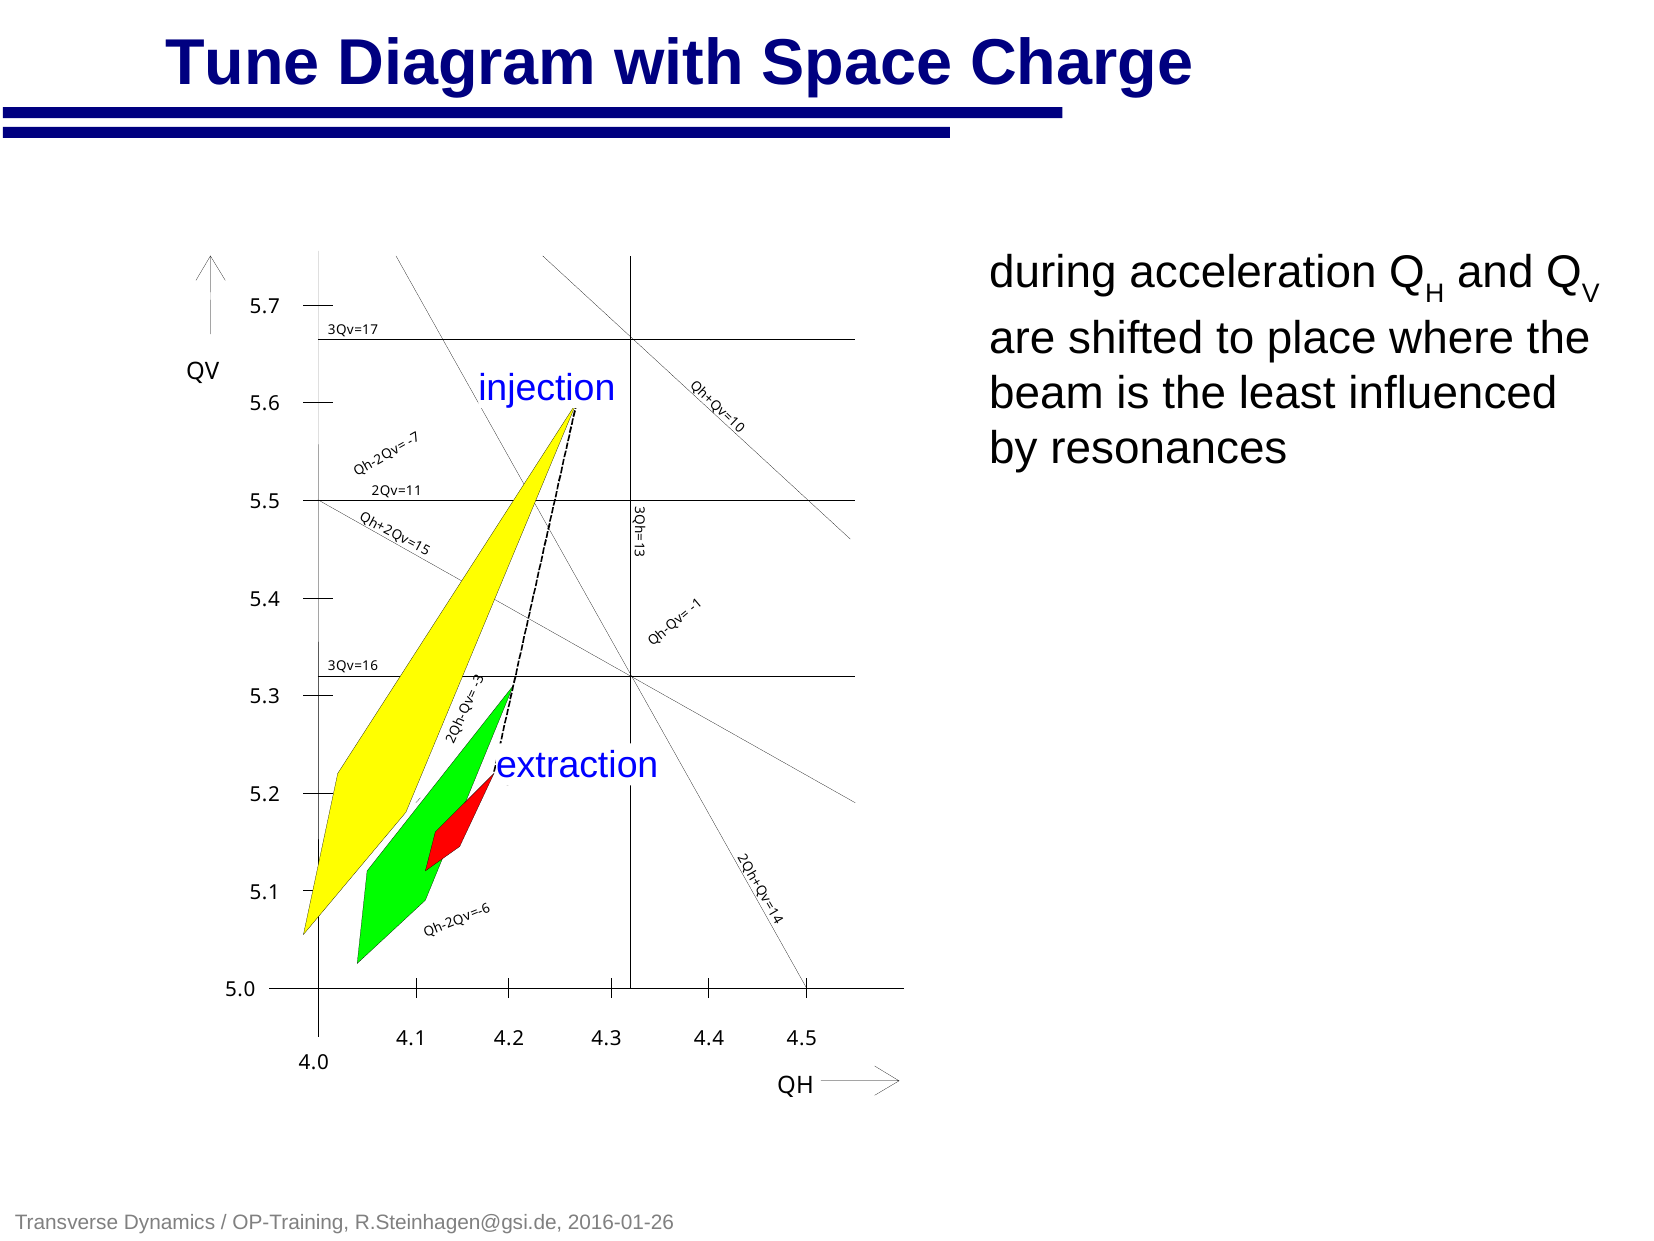

# Tune Diagram with Space Charge
during acceleration QH and QV are shifted to place where the beam is the least influenced by resonances
injection
extraction